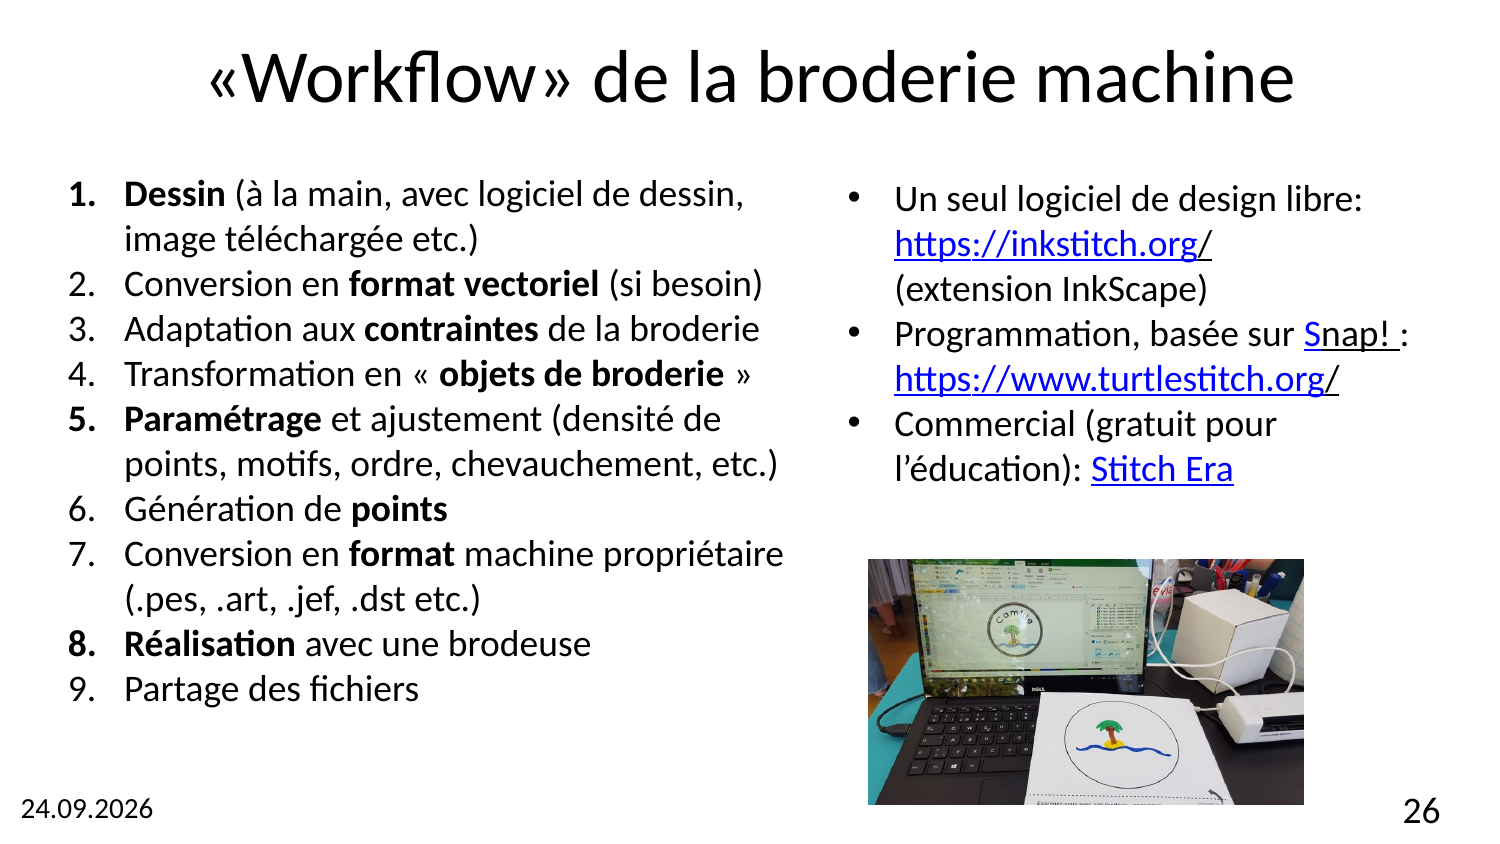

# «Workflow» de la broderie machine
Dessin (à la main, avec logiciel de dessin, image téléchargée etc.)
Conversion en format vectoriel (si besoin)
Adaptation aux contraintes de la broderie
Transformation en « objets de broderie »
Paramétrage et ajustement (densité de points, motifs, ordre, chevauchement, etc.)
Génération de points
Conversion en format machine propriétaire (.pes, .art, .jef, .dst etc.)
Réalisation avec une brodeuse
Partage des fichiers
Un seul logiciel de design libre: https://inkstitch.org/
(extension InkScape)
Programmation, basée sur Snap! : https://www.turtlestitch.org/
Commercial (gratuit pour l’éducation): Stitch Era